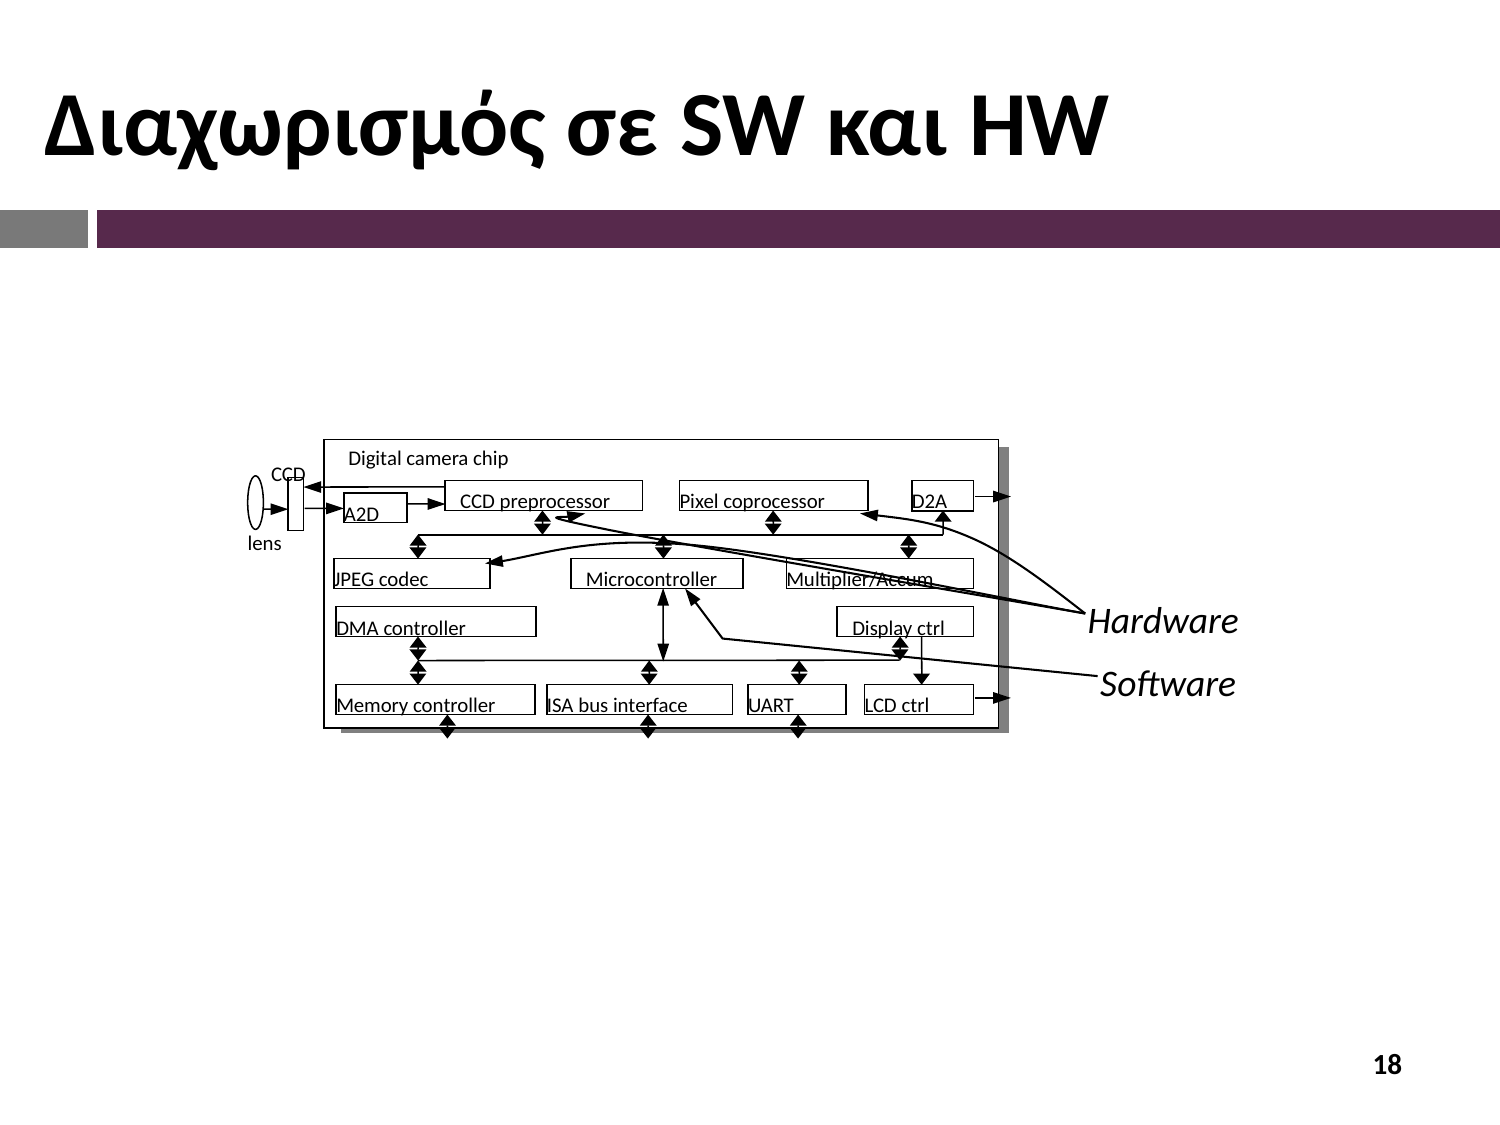

# Διαχωρισμός σε SW και HW
Digital camera chip
CCD
CCD preprocessor
Pixel coprocessor
D2A
A2D
lens
JPEG codec
Microcontroller
Multiplier/Accum
DMA controller
Display ctrl
Memory controller
ISA bus interface
UART
LCD ctrl
Hardware
Software
16